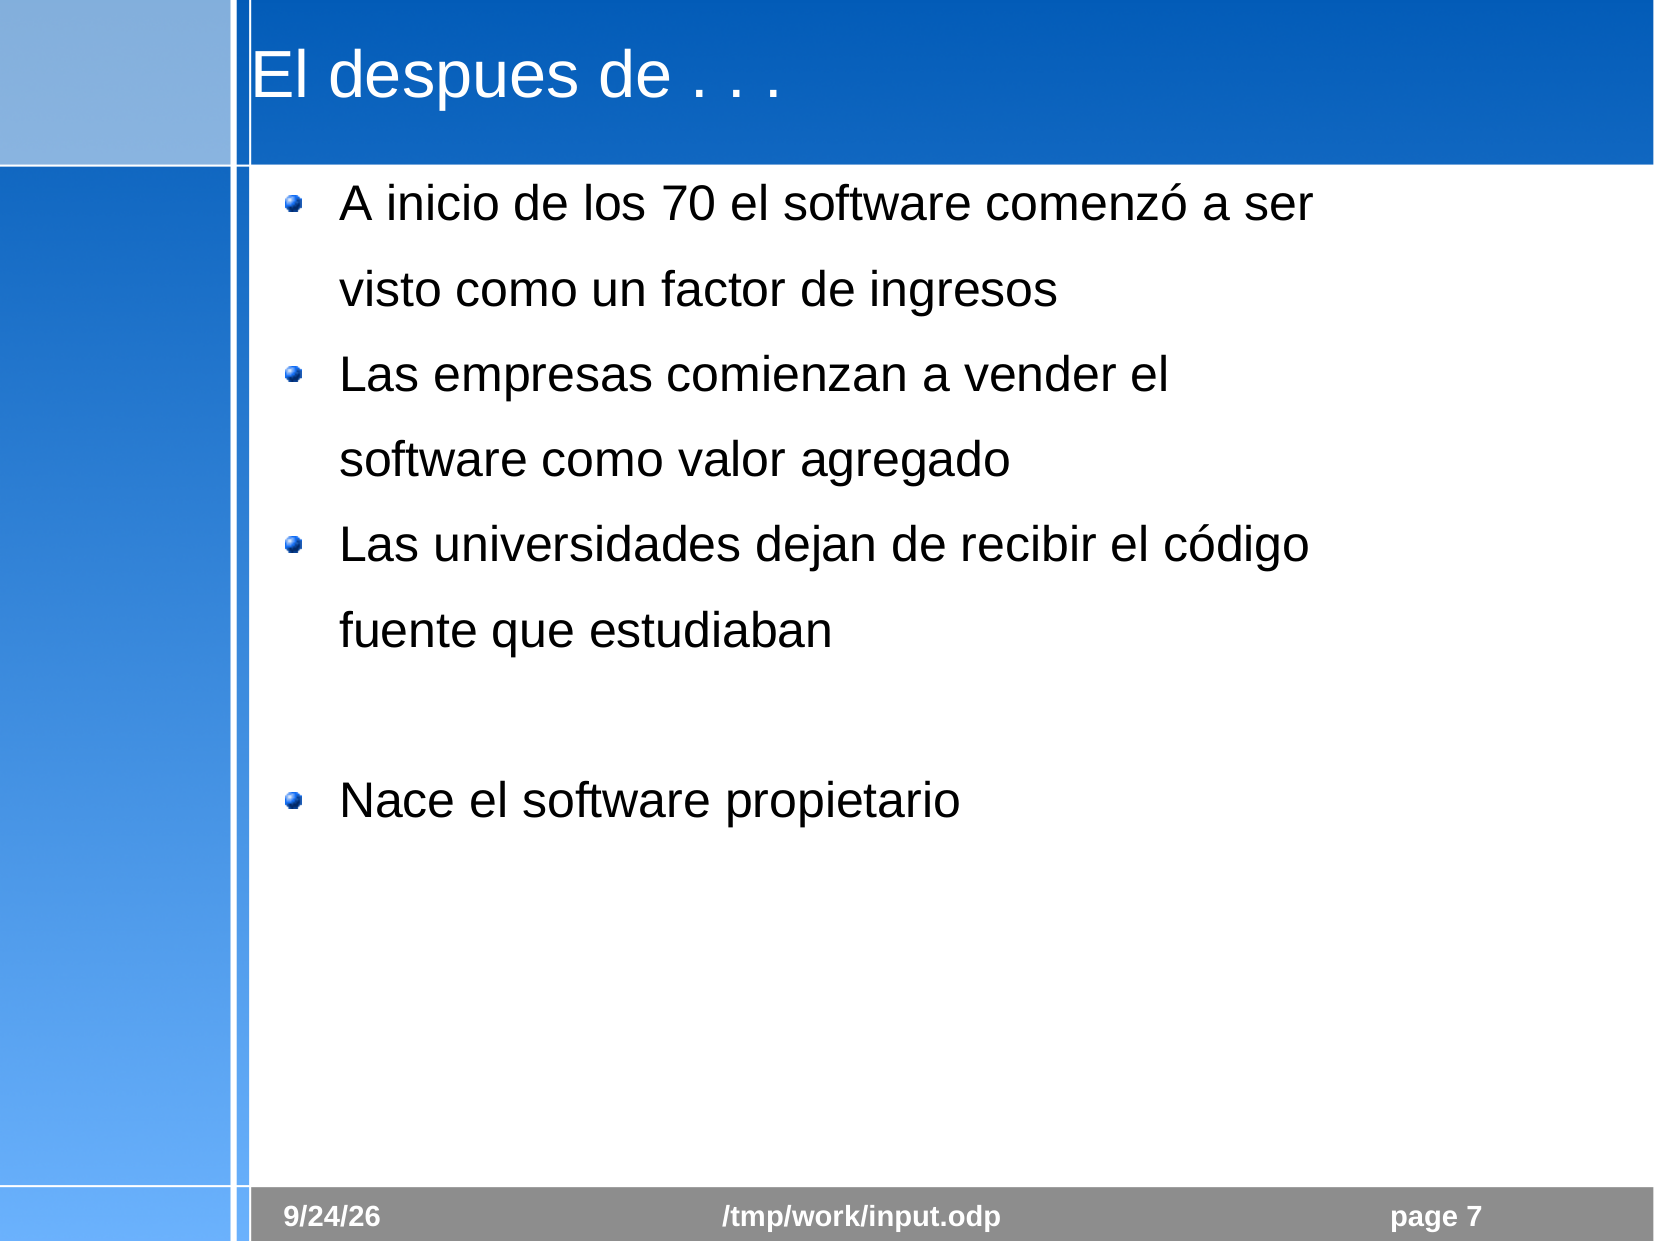

# El despues de . . .
A inicio de los 70 el software comenzó a ser
visto como un factor de ingresos
Las empresas comienzan a vender el
software como valor agregado
Las universidades dejan de recibir el código
fuente que estudiaban
Nace el software propietario